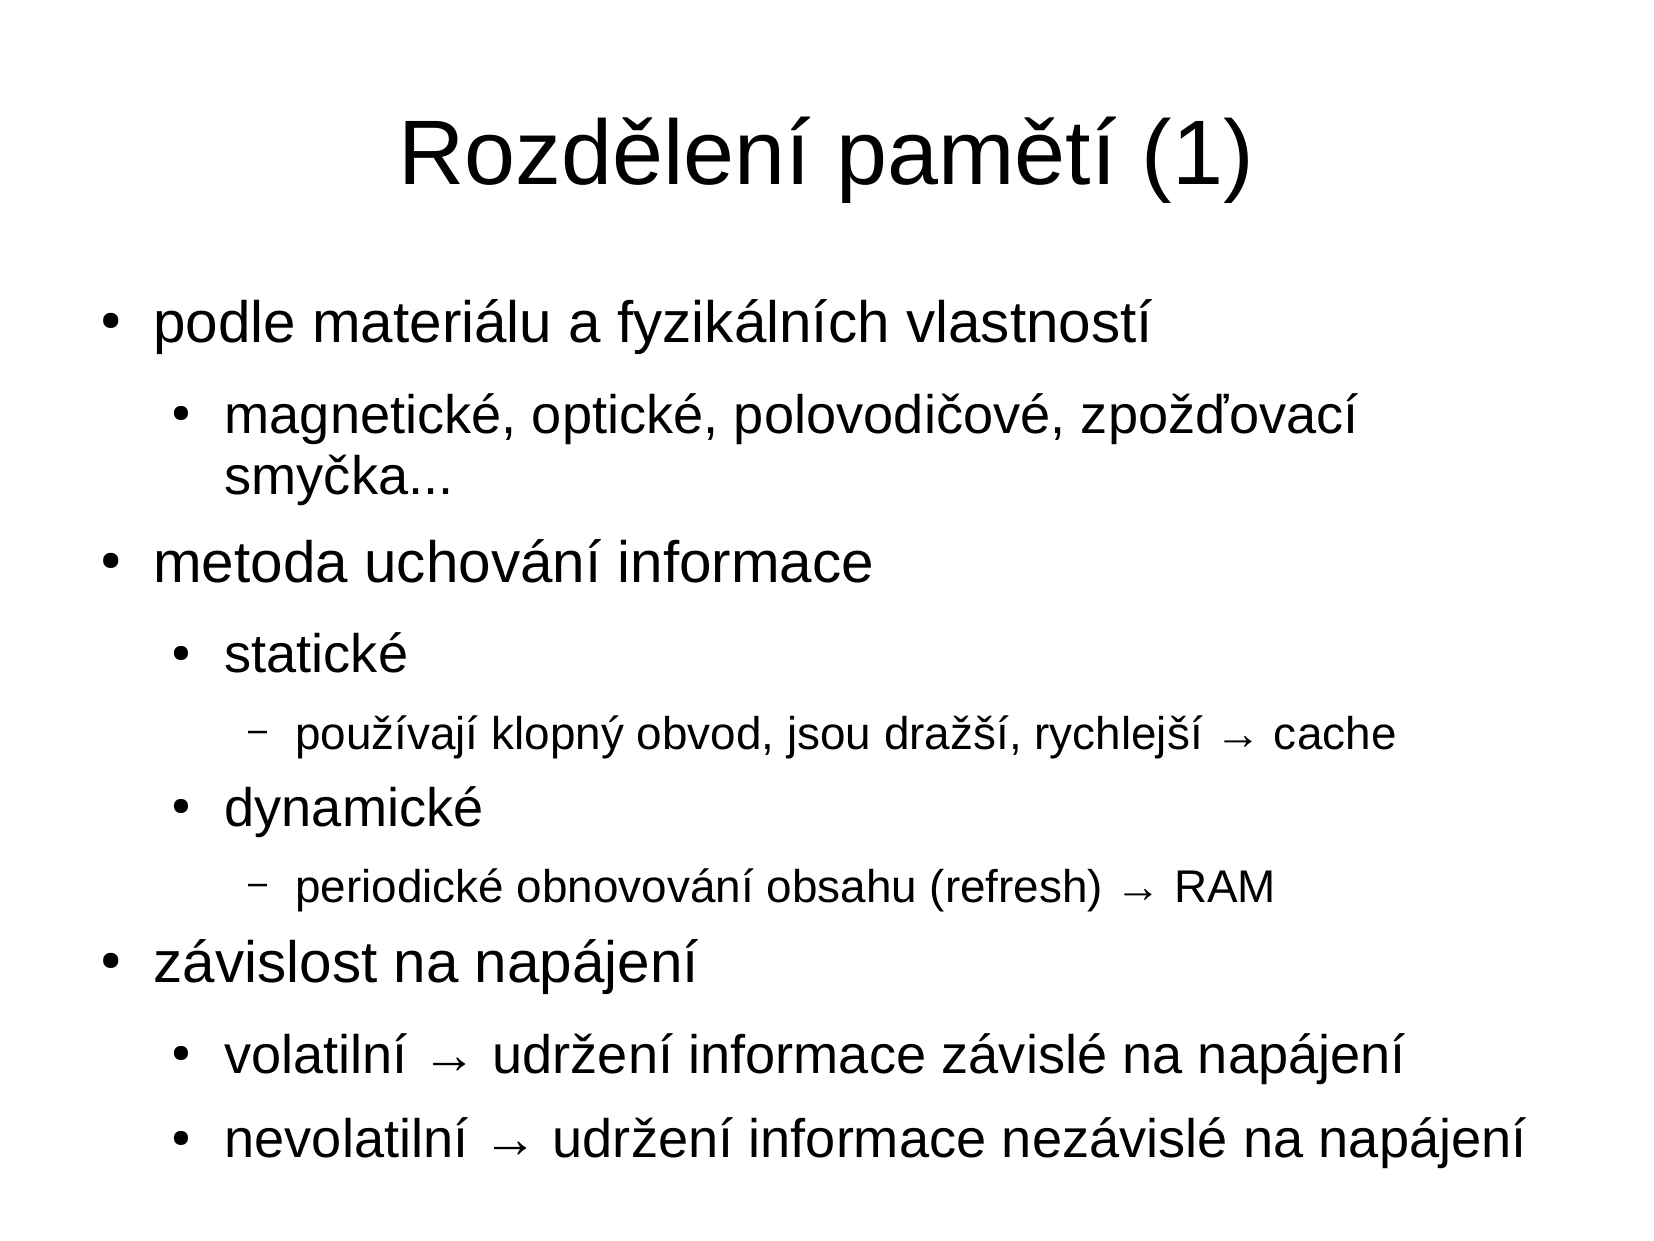

# Rozdělení pamětí (1)
podle materiálu a fyzikálních vlastností
magnetické, optické, polovodičové, zpožďovací smyčka...
metoda uchování informace
statické
používají klopný obvod, jsou dražší, rychlejší → cache
dynamické
periodické obnovování obsahu (refresh) → RAM
závislost na napájení
volatilní → udržení informace závislé na napájení
nevolatilní → udržení informace nezávislé na napájení